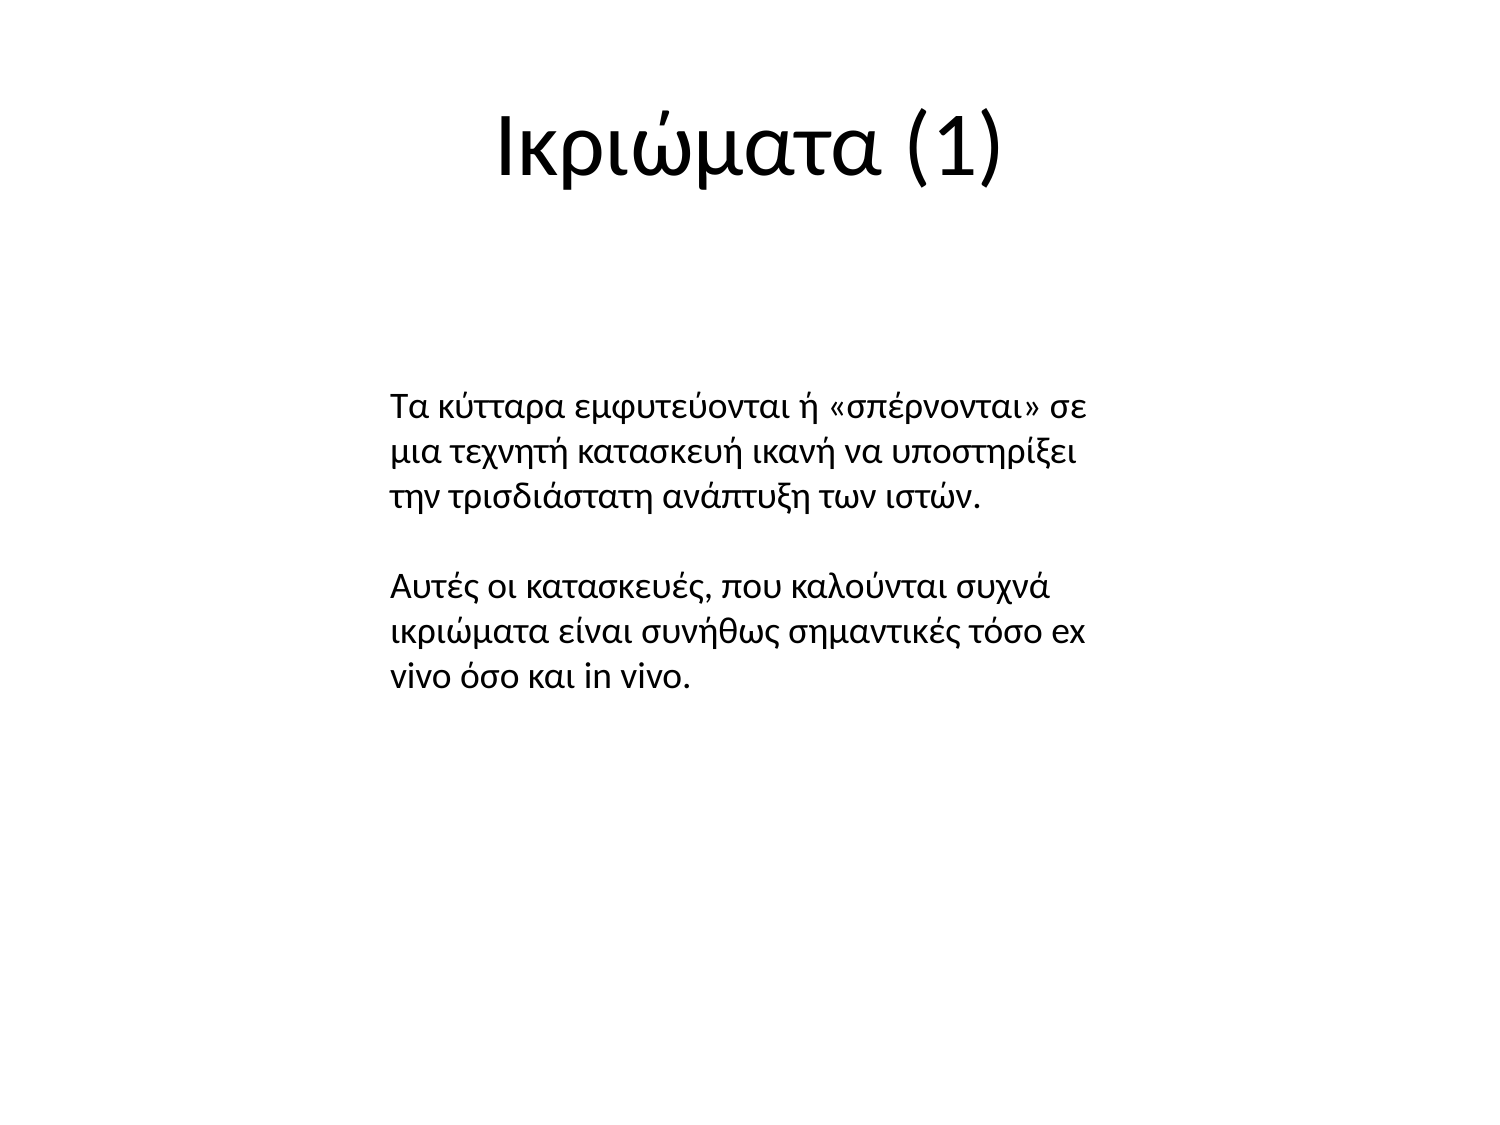

# Ικριώματα (1)
Τα κύτταρα εμφυτεύονται ή «σπέρνονται» σε μια τεχνητή κατασκευή ικανή να υποστηρίξει την τρισδιάστατη ανάπτυξη των ιστών.
Αυτές οι κατασκευές, που καλούνται συχνά ικριώματα είναι συνήθως σημαντικές τόσο ex vivo όσο και in vivo.